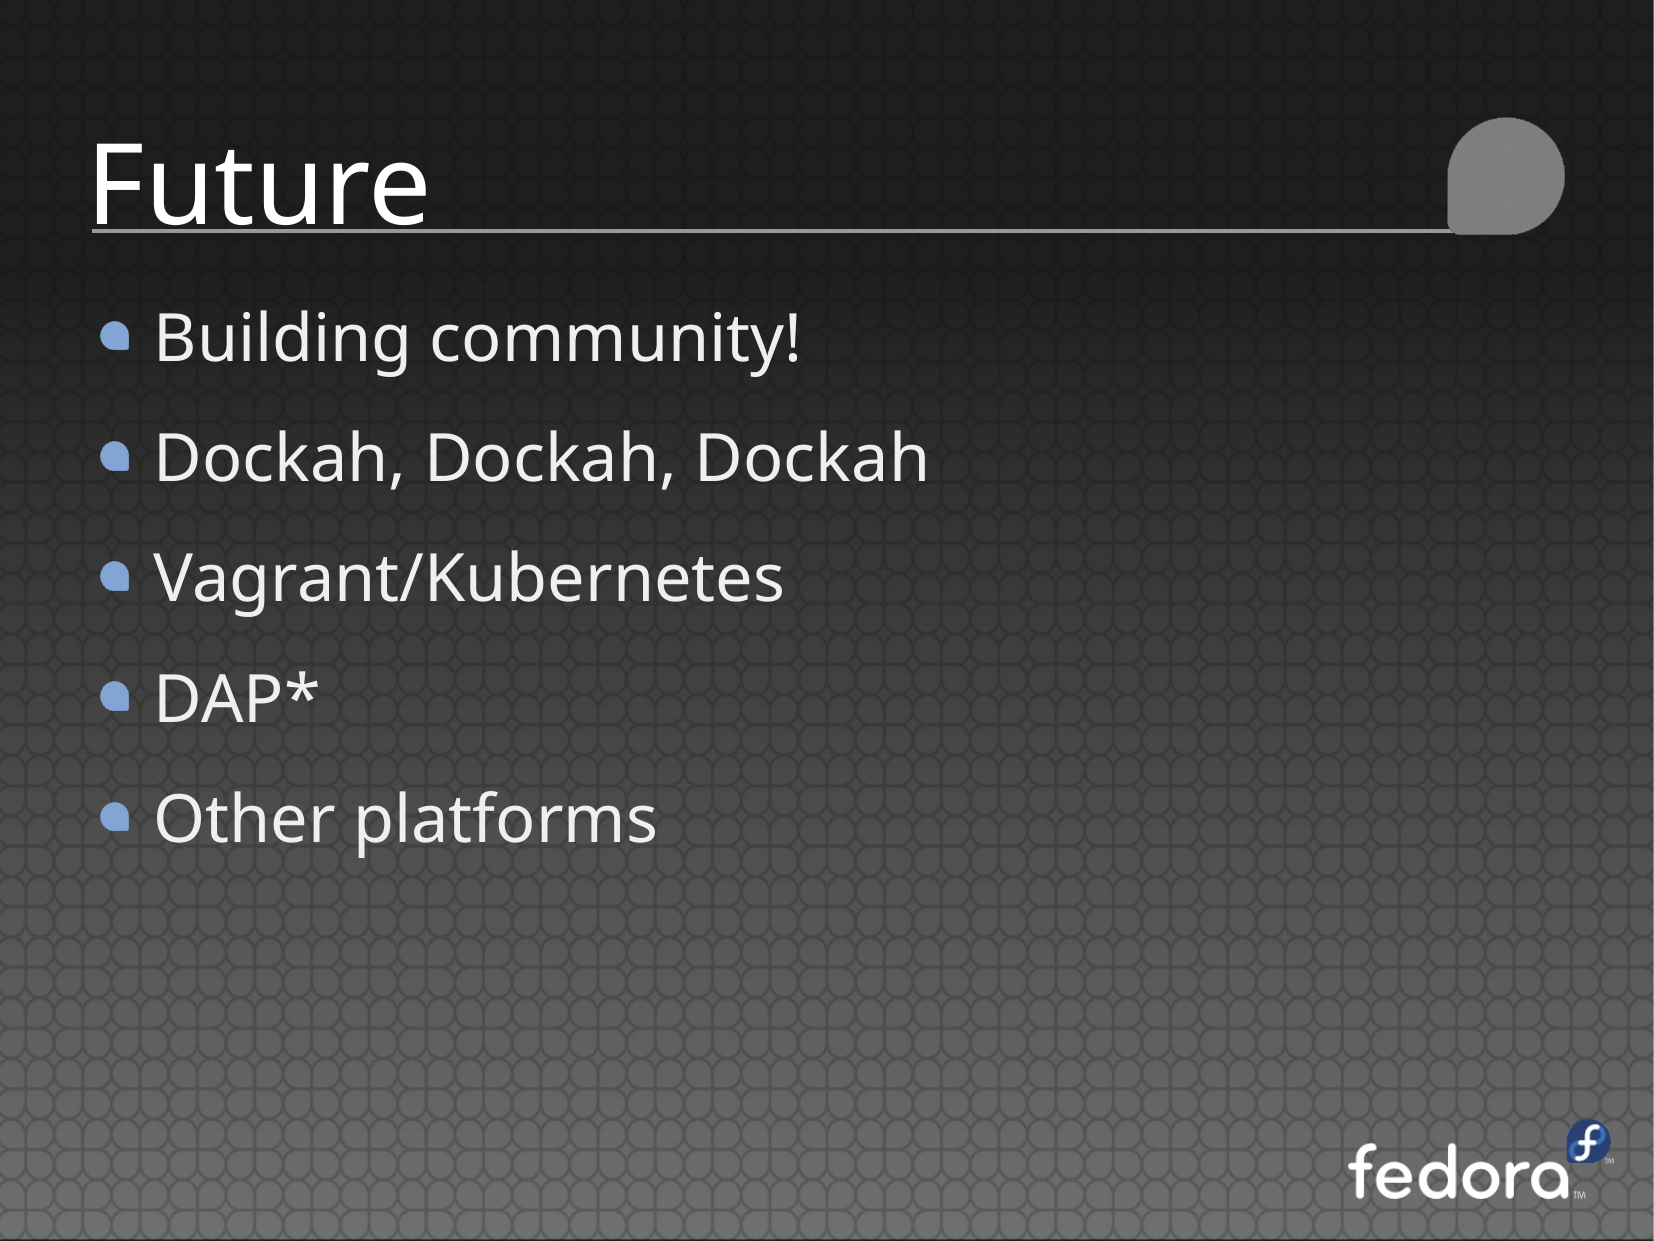

# Future
Building community!
Dockah, Dockah, Dockah
Vagrant/Kubernetes
DAP*
Other platforms